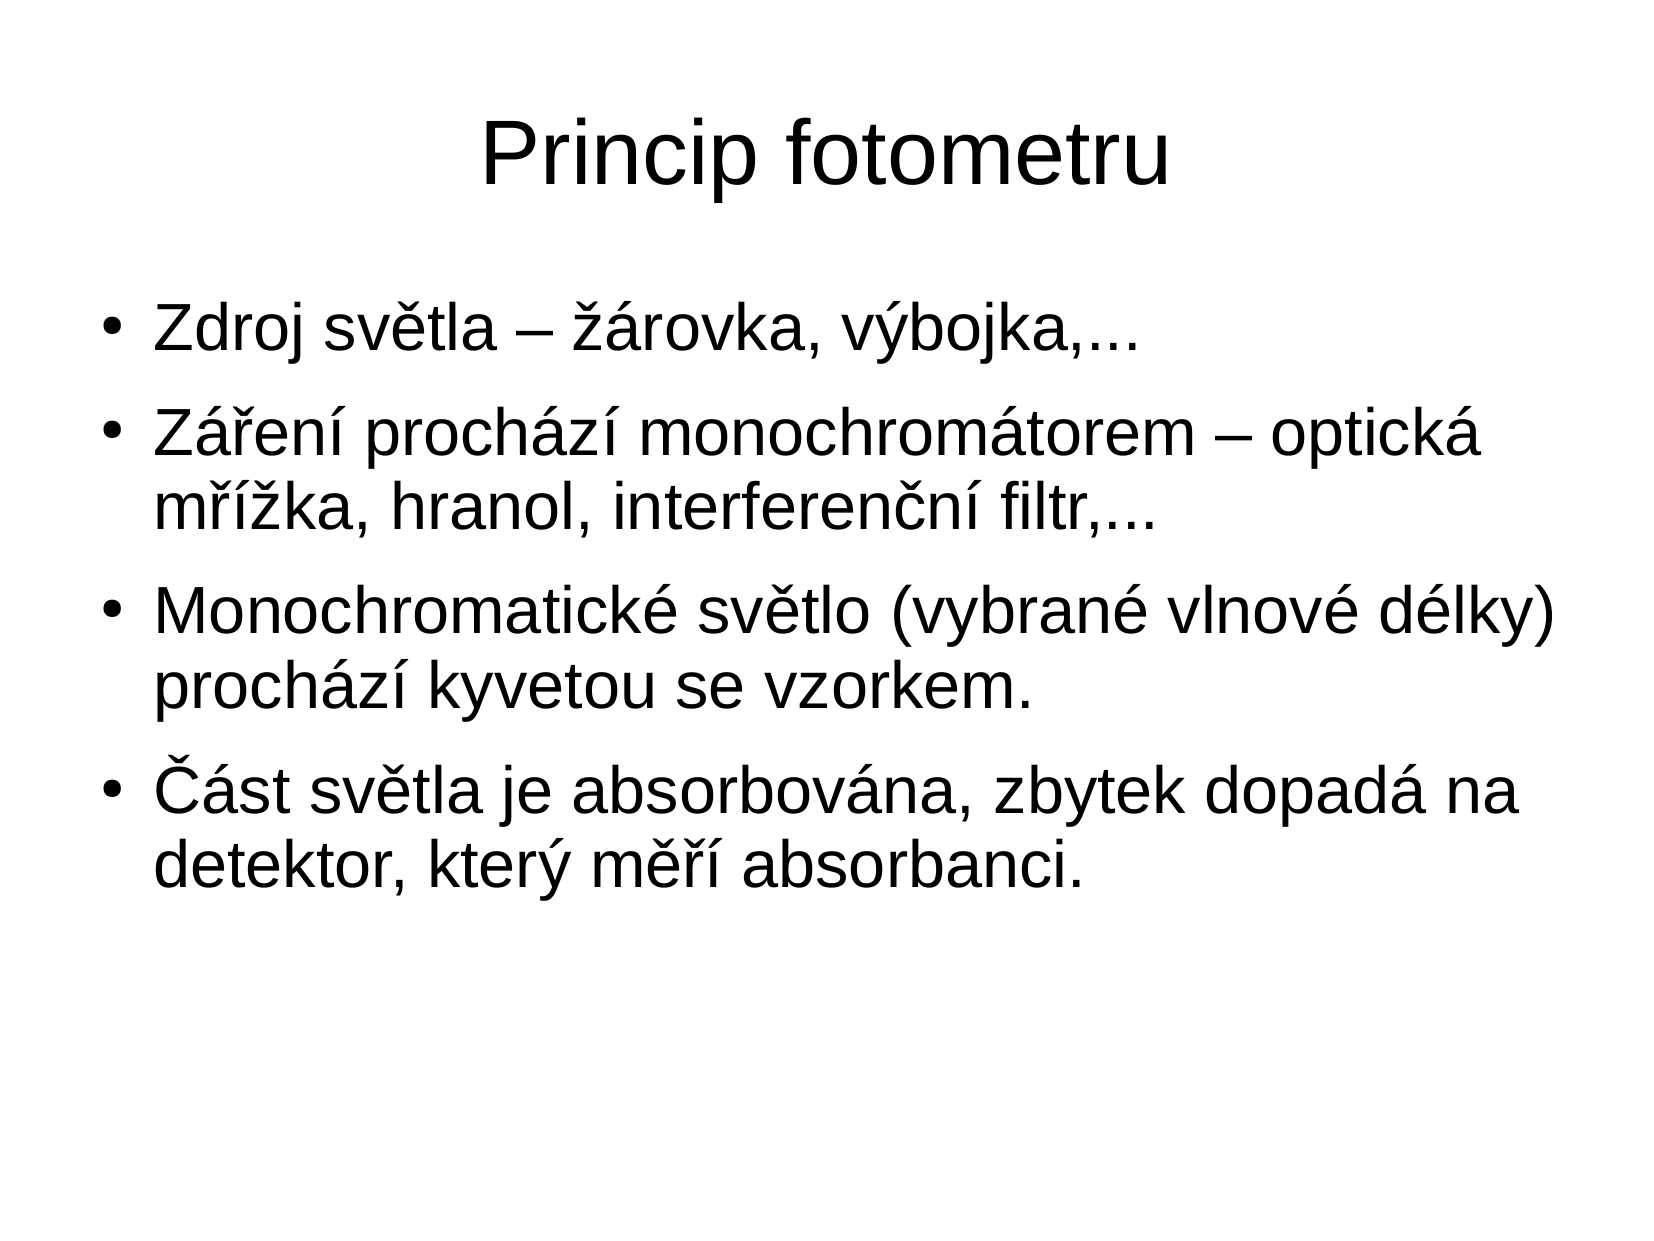

# Princip fotometru
Zdroj světla – žárovka, výbojka,...
Záření prochází monochromátorem – optická mřížka, hranol, interferenční filtr,...
Monochromatické světlo (vybrané vlnové délky) prochází kyvetou se vzorkem.
Část světla je absorbována, zbytek dopadá na detektor, který měří absorbanci.